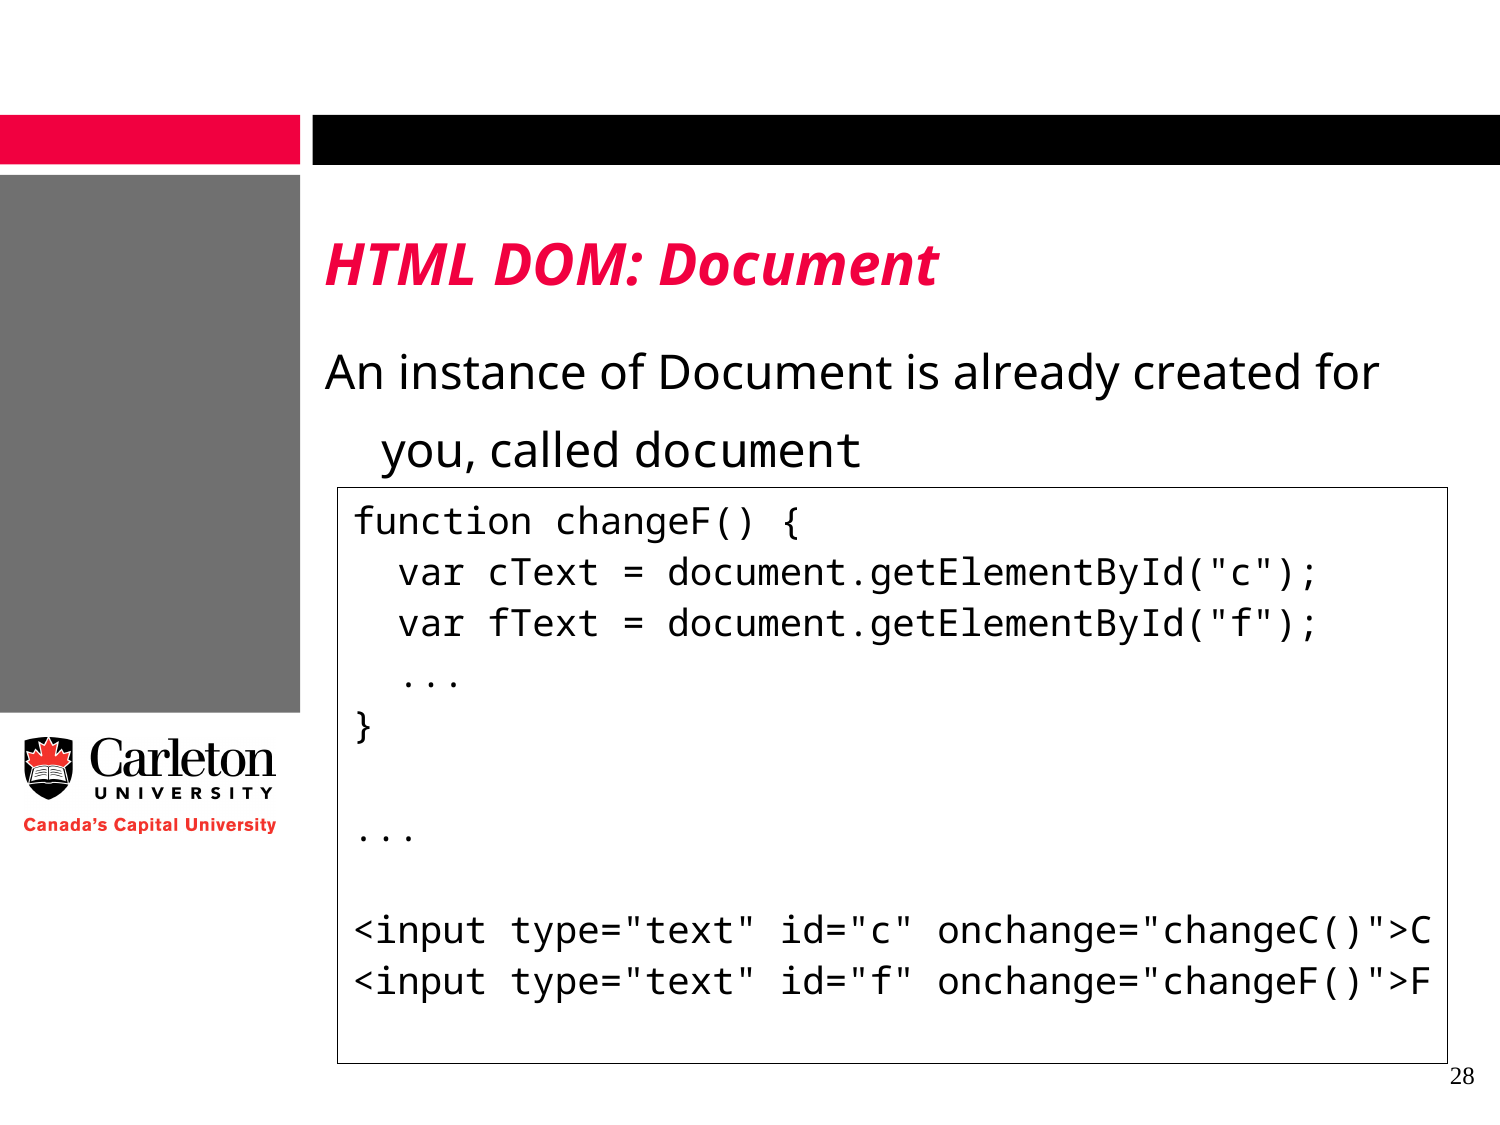

# HTML DOM: Document
An instance of Document is already created for you, called document
function changeF() {
 var cText = document.getElementById("c");
 var fText = document.getElementById("f");
 ...
}
...
<input type="text" id="c" onchange="changeC()">C
<input type="text" id="f" onchange="changeF()">F
28